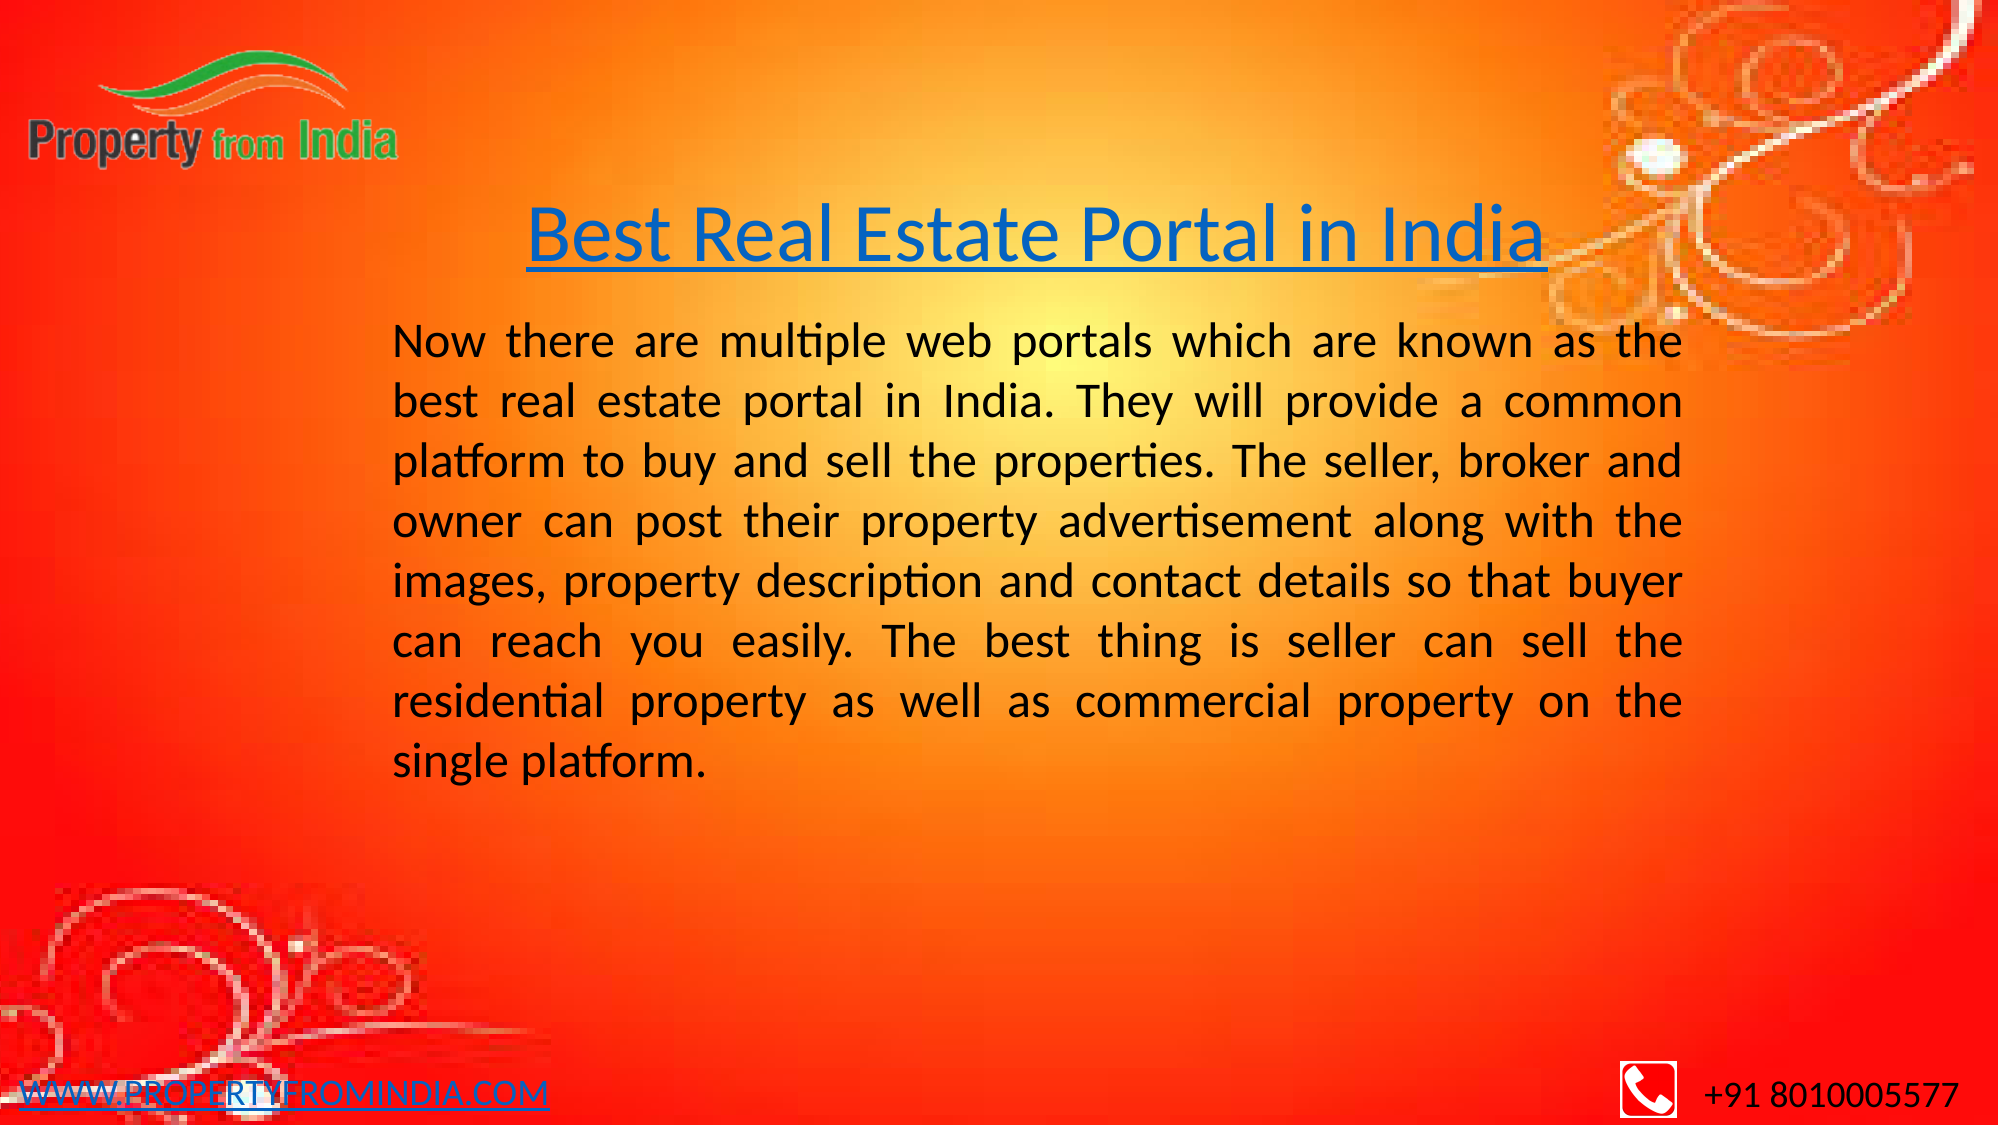

Best Real Estate Portal in India
Now there are multiple web portals which are known as the best real estate portal in India. They will provide a common platform to buy and sell the properties. The seller, broker and owner can post their property advertisement along with the images, property description and contact details so that buyer can reach you easily. The best thing is seller can sell the residential property as well as commercial property on the single platform.
WWW.PROPERTYFROMINDIA.COM
+91 8010005577